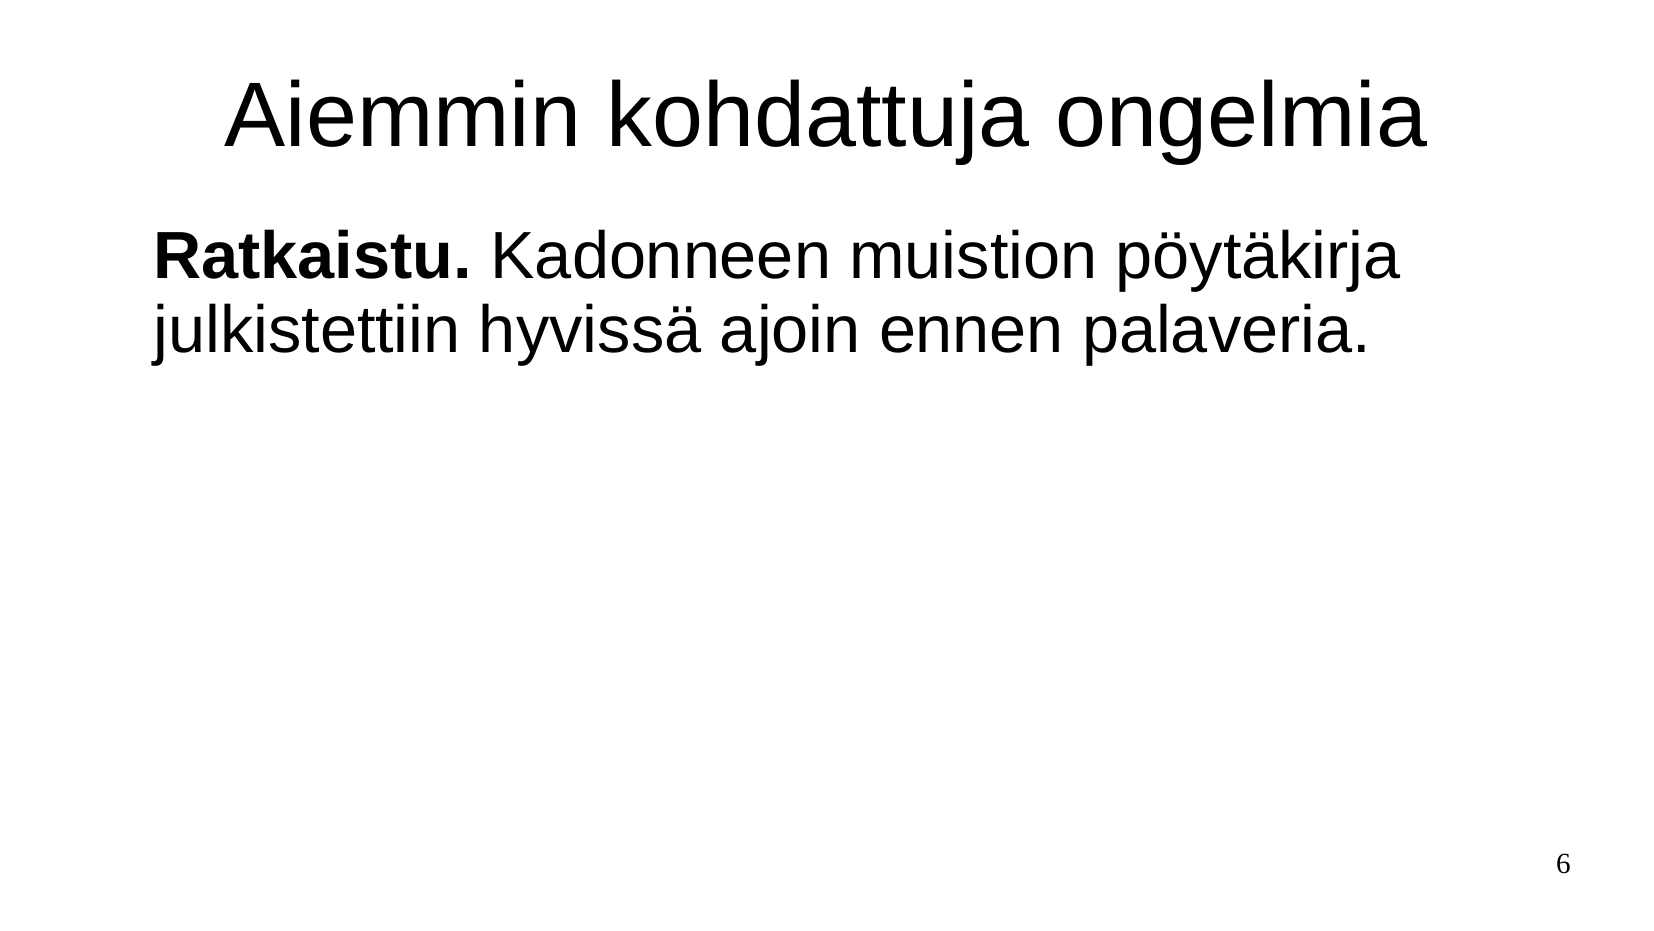

# Aiemmin kohdattuja ongelmia
Ratkaistu. Kadonneen muistion pöytäkirja julkistettiin hyvissä ajoin ennen palaveria.
6